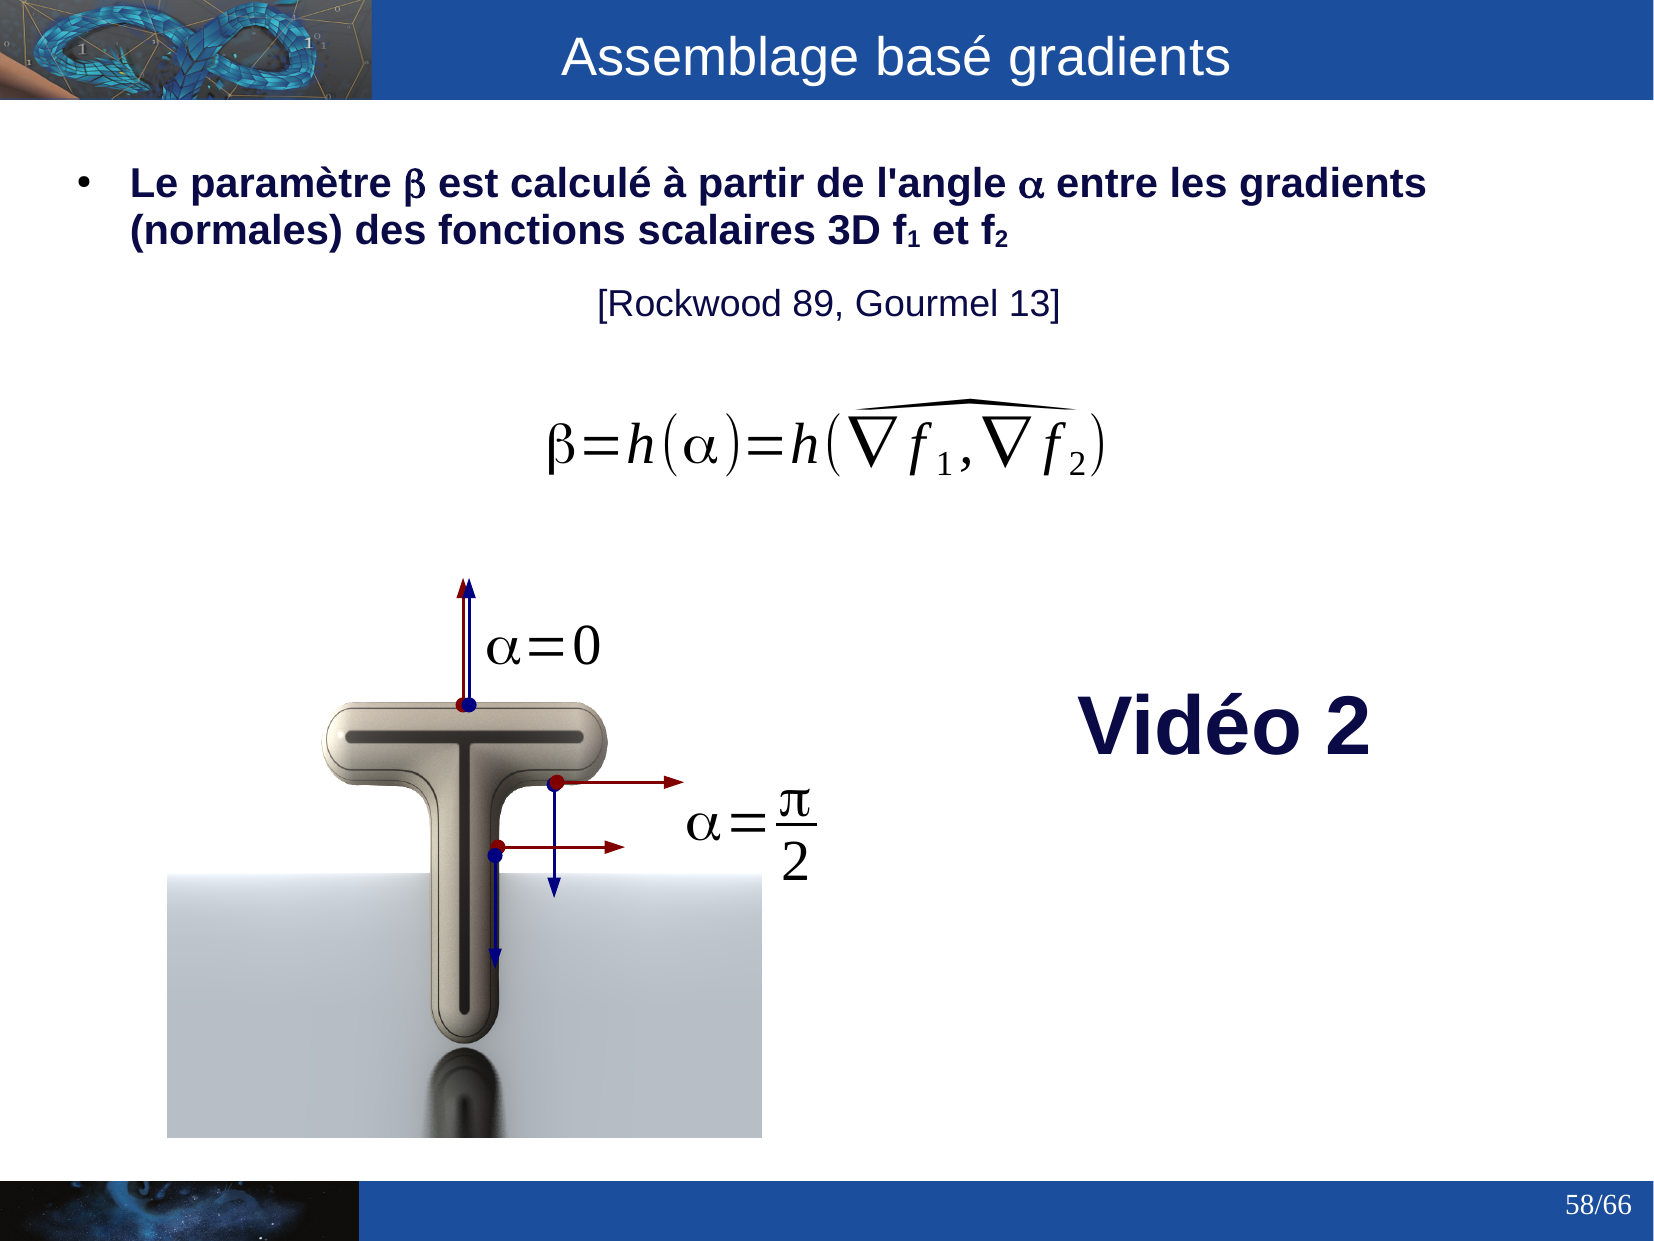

# Assemblage basé gradients
Le paramètre b est calculé à partir de l'angle a entre les gradients (normales) des fonctions scalaires 3D f1 et f2
[Rockwood 89, Gourmel 13]
 Vidéo 2
58